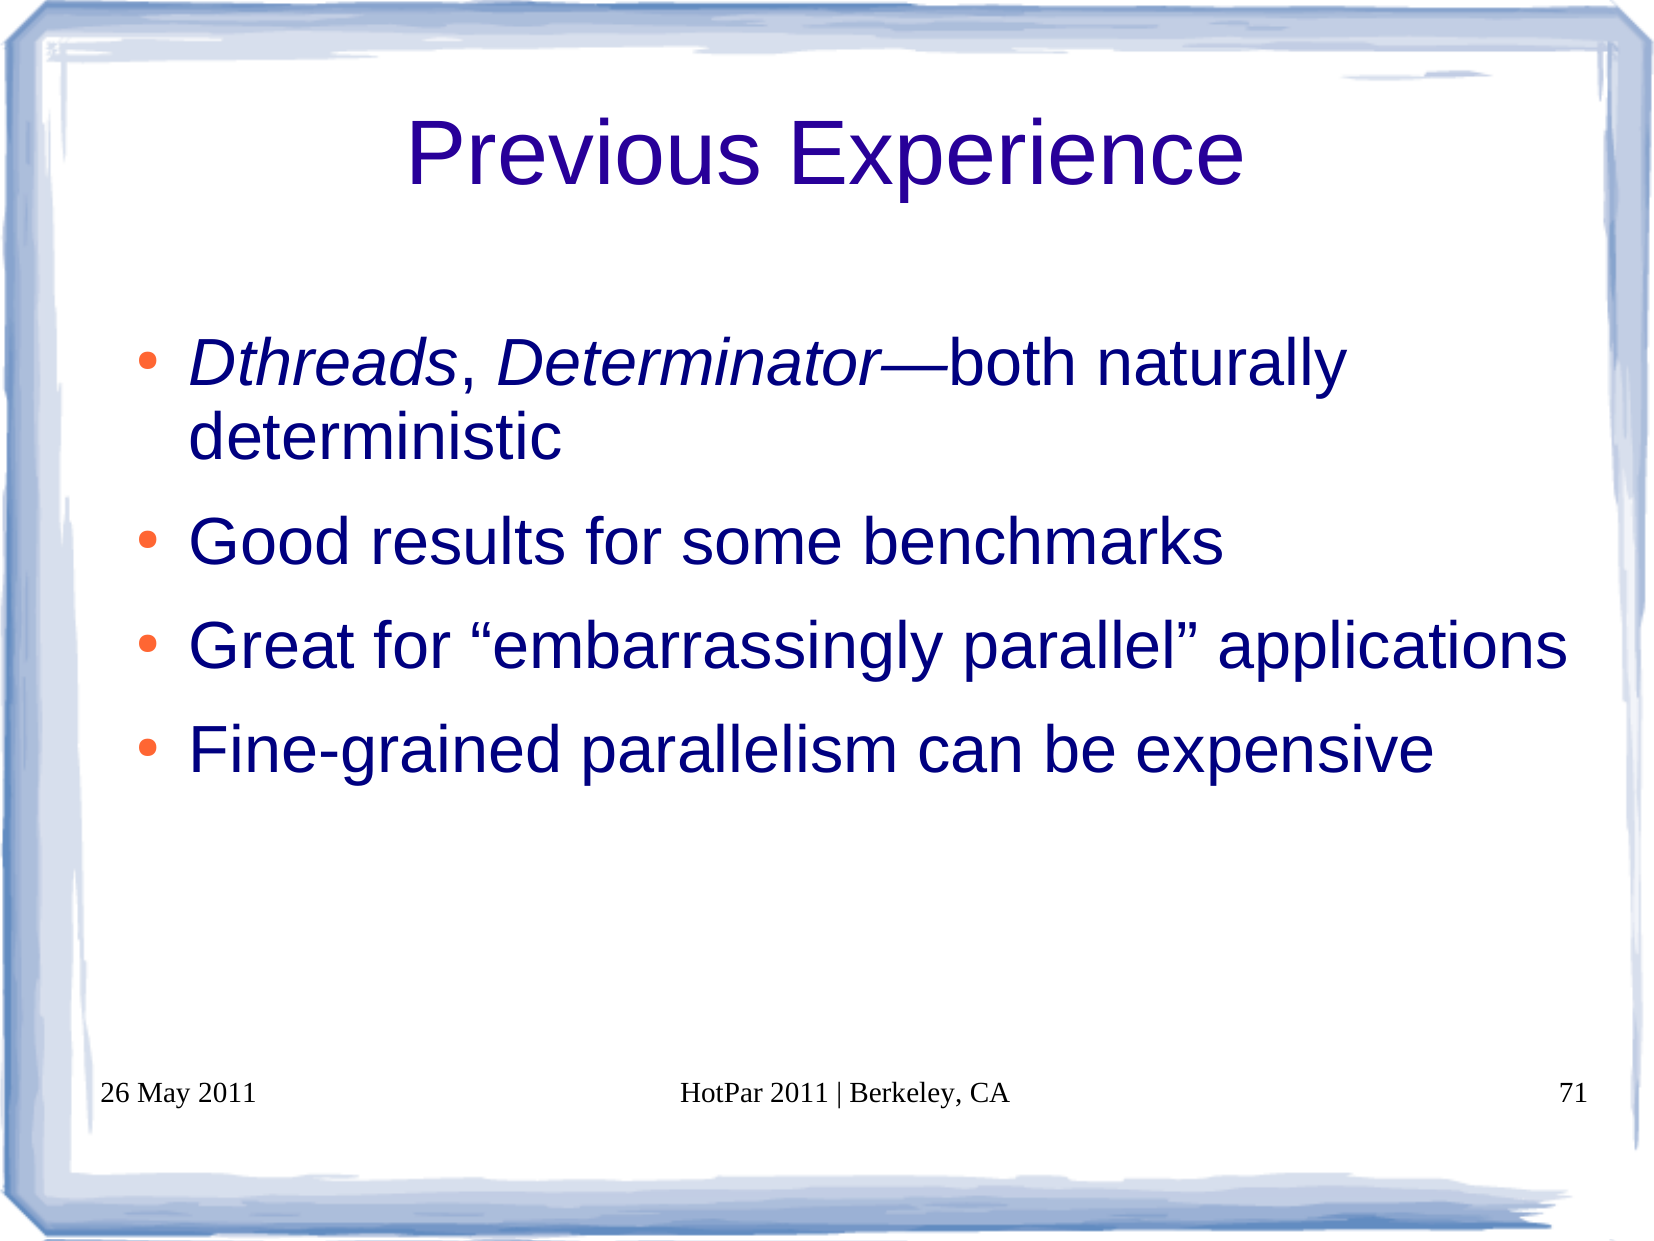

# Previous Experience
Dthreads, Determinator—both naturally deterministic
Good results for some benchmarks
Great for “embarrassingly parallel” applications
Fine-grained parallelism can be expensive
26 May 2011
HotPar 2011 | Berkeley, CA
71